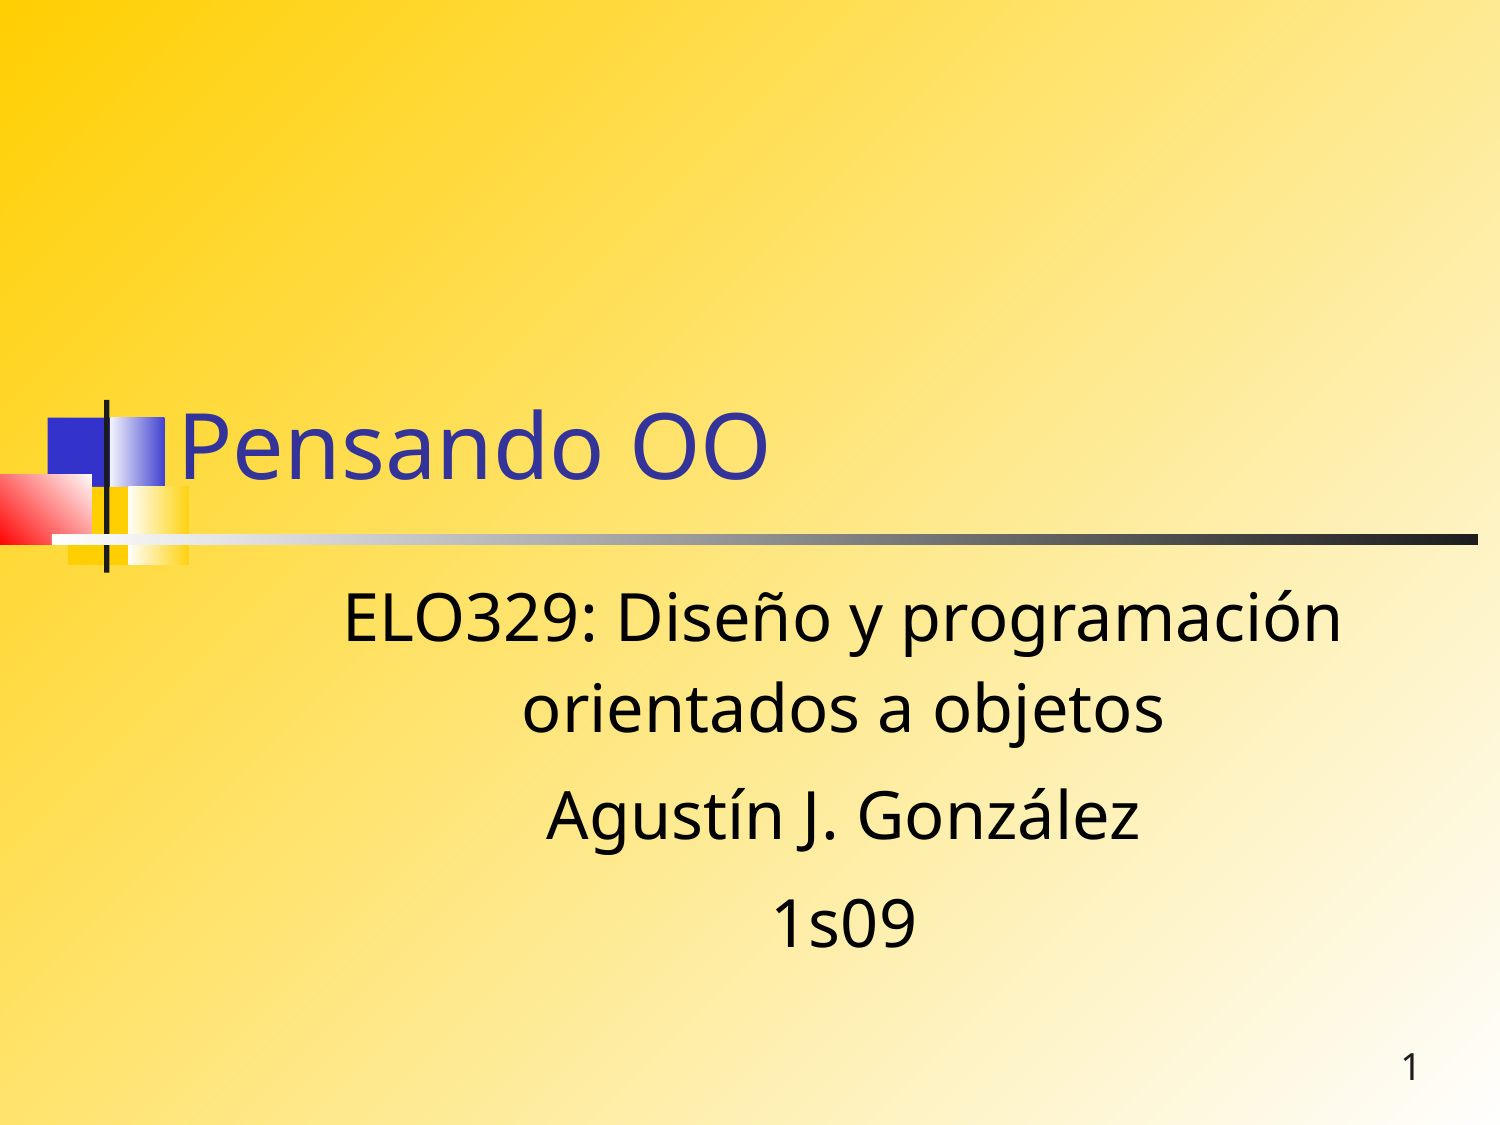

# Pensando OO
ELO329: Diseño y programación orientados a objetos
Agustín J. González
1s09
1